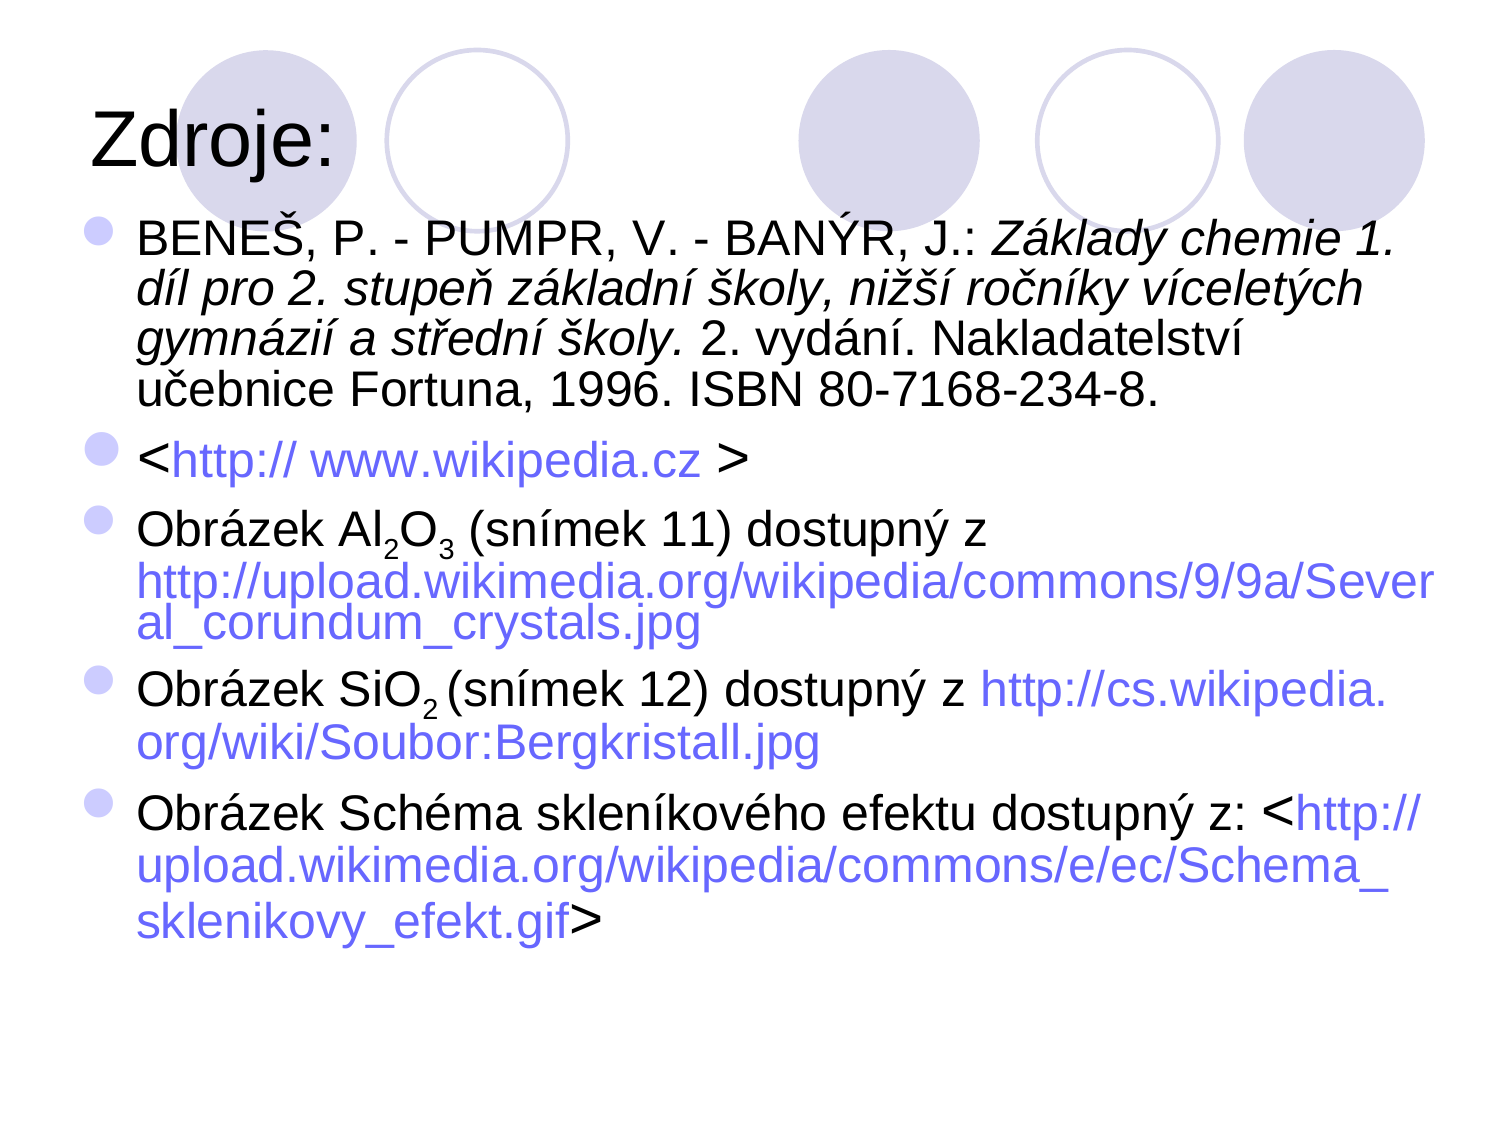

# Zdroje:
BENEŠ, P. - PUMPR, V. - BANÝR, J.: Základy chemie 1. díl pro 2. stupeň základní školy, nižší ročníky víceletých gymnázií a střední školy. 2. vydání. Nakladatelství učebnice Fortuna, 1996. ISBN 80-7168-234-8.
<http:// www.wikipedia.cz >
Obrázek Al2O3 (snímek 11) dostupný z http://upload.wikimedia.org/wikipedia/commons/9/9a/Several_corundum_crystals.jpg
Obrázek SiO2 (snímek 12) dostupný z http://cs.wikipedia.org/wiki/Soubor:Bergkristall.jpg
Obrázek Schéma skleníkového efektu dostupný z: <http://upload.wikimedia.org/wikipedia/commons/e/ec/Schema_sklenikovy_efekt.gif>